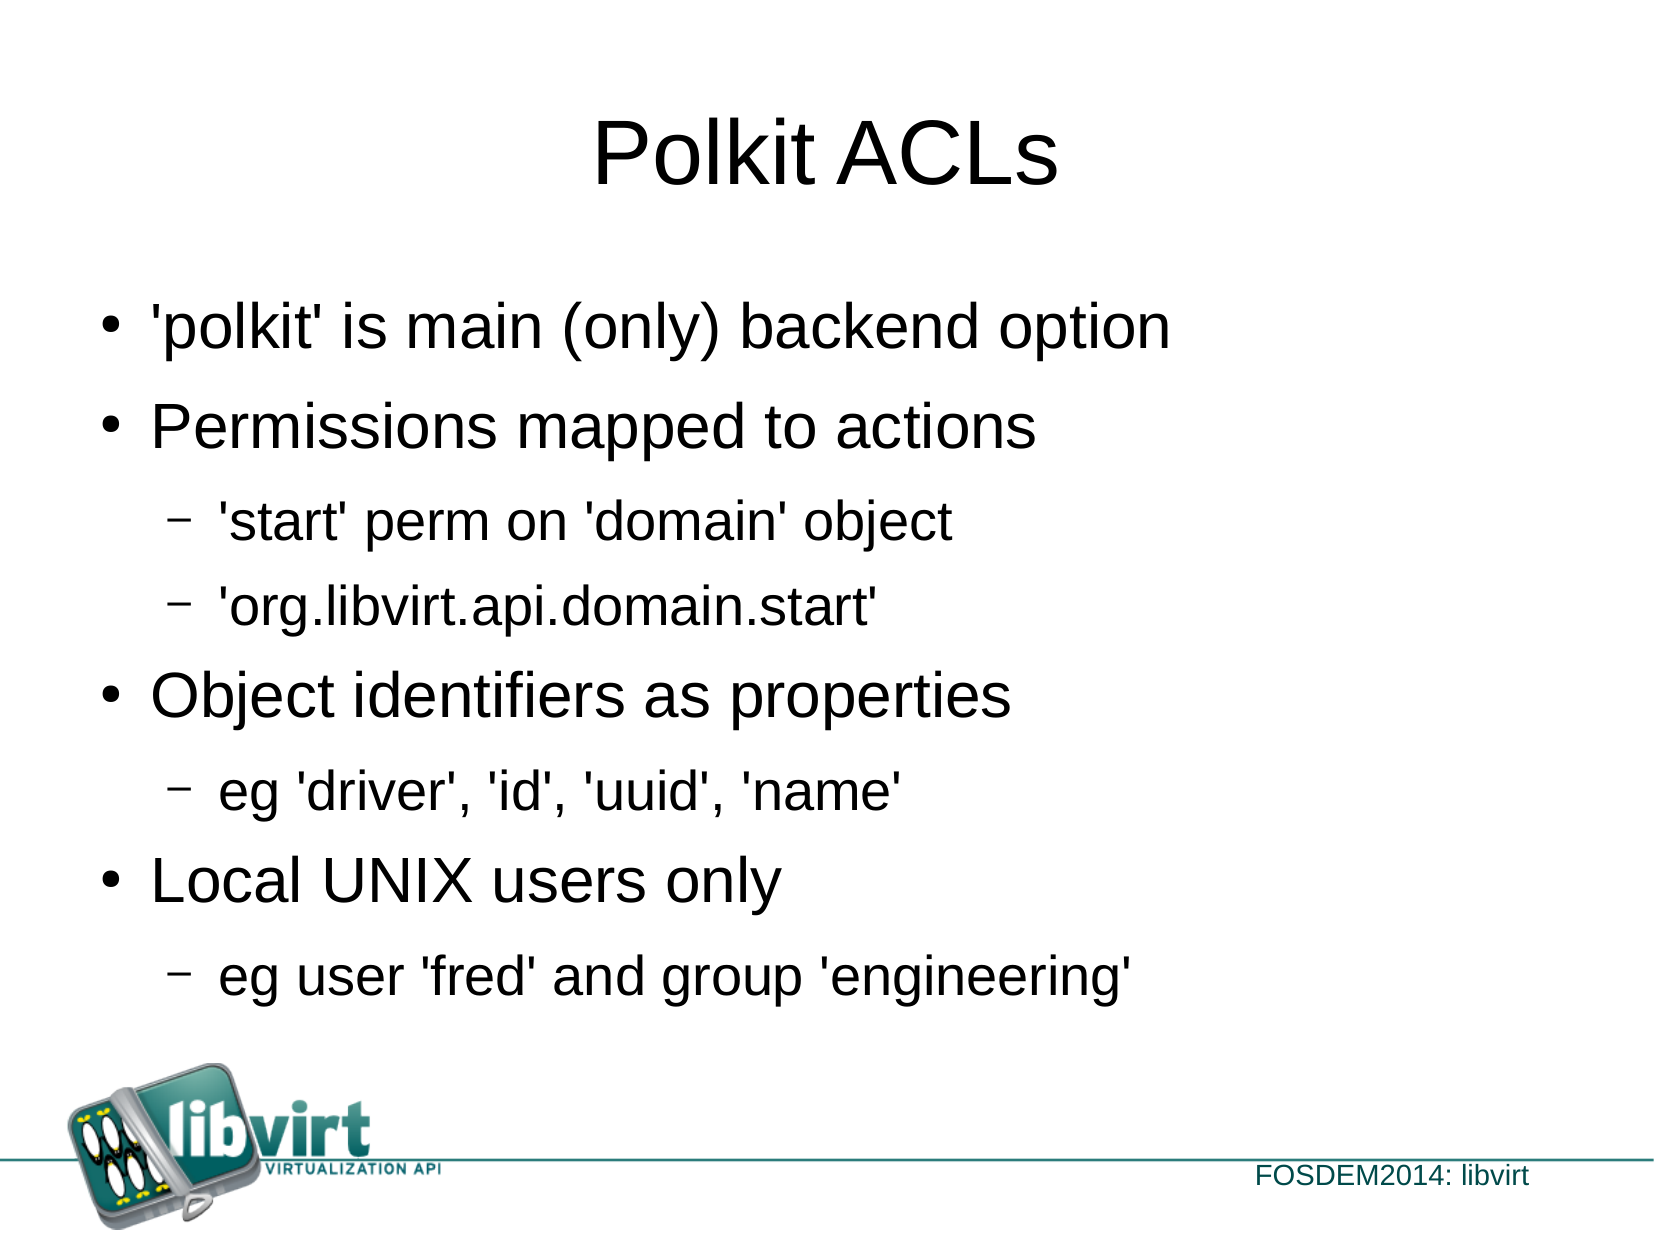

# Polkit ACLs
'polkit' is main (only) backend option
Permissions mapped to actions
'start' perm on 'domain' object
'org.libvirt.api.domain.start'
Object identifiers as properties
eg 'driver', 'id', 'uuid', 'name'
Local UNIX users only
eg user 'fred' and group 'engineering'